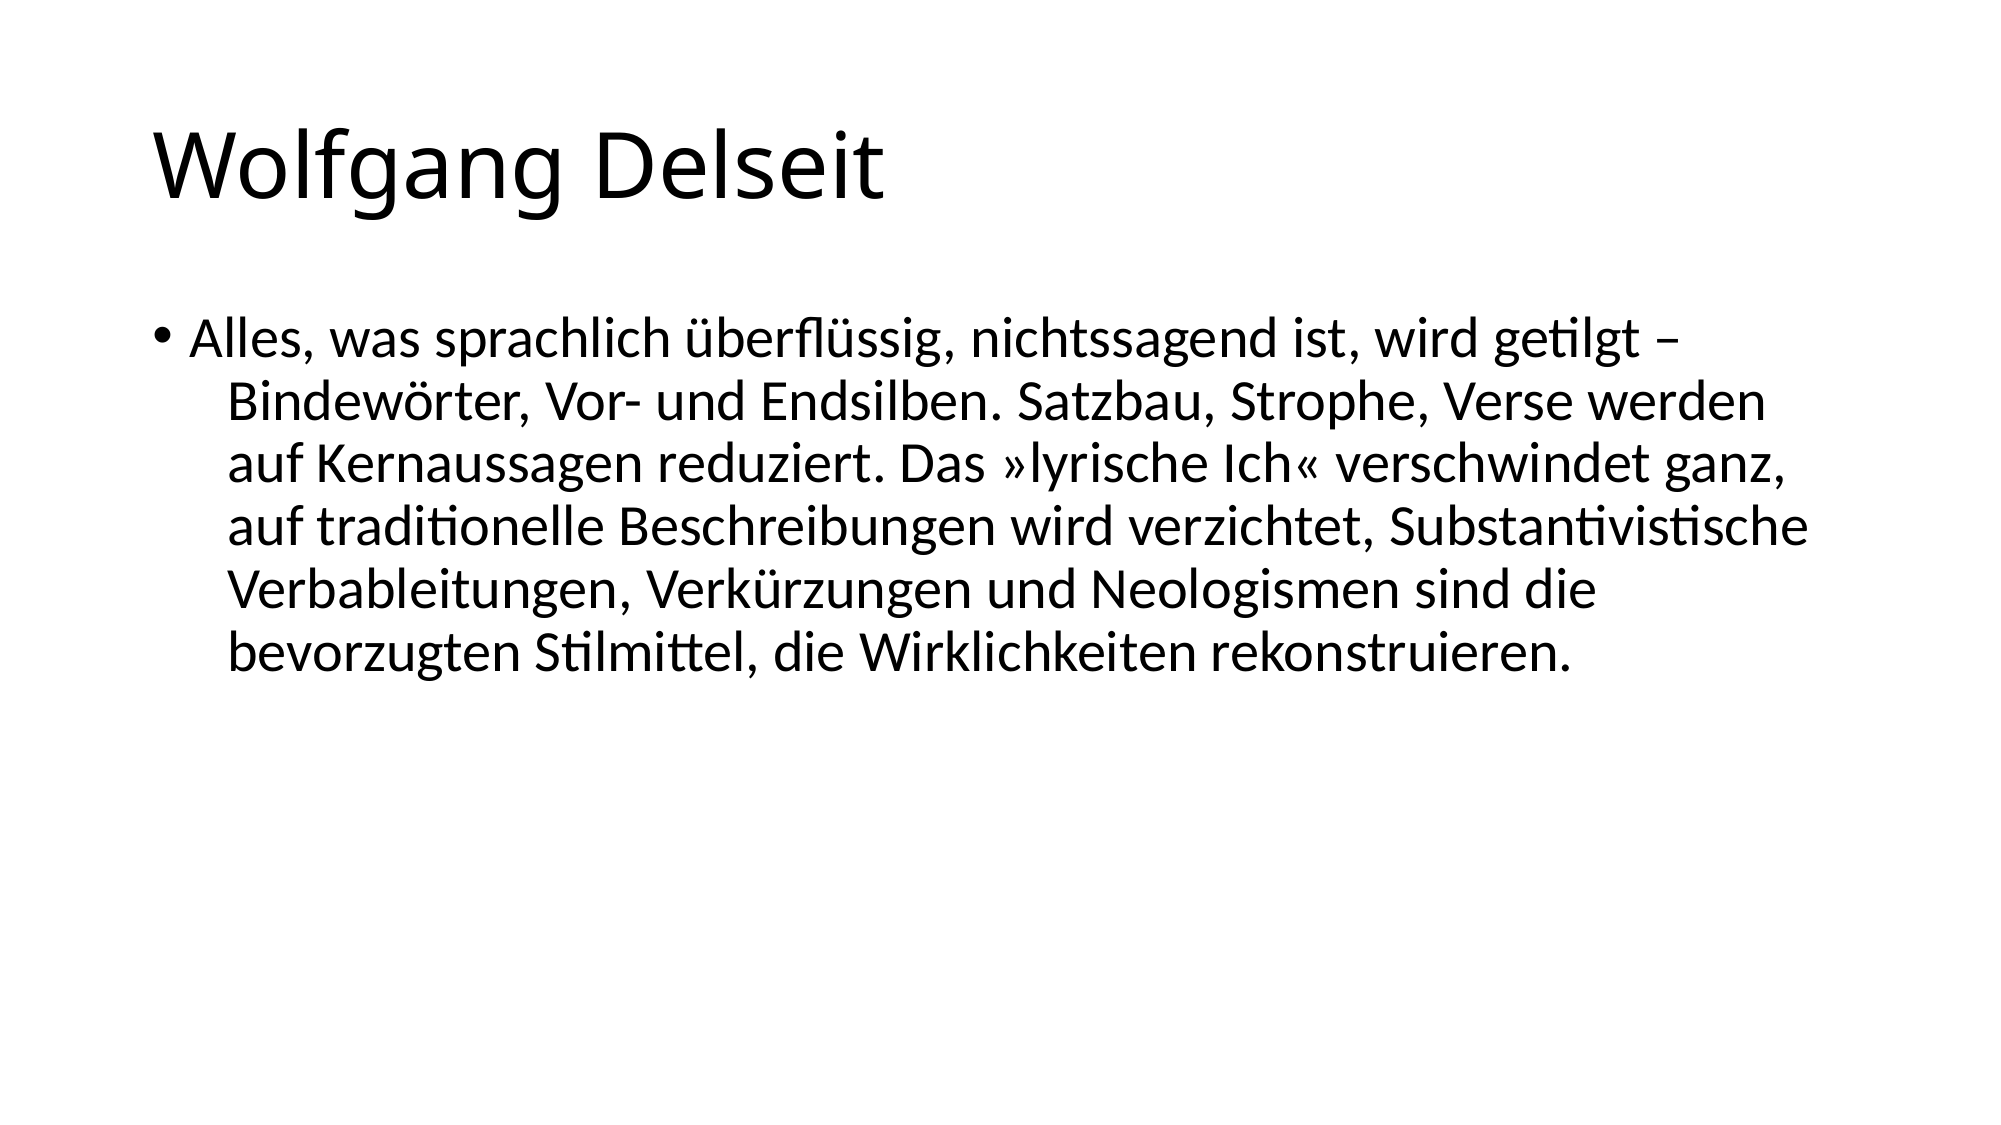

# Wolfgang Delseit
Alles, was sprachlich überflüssig, nichtssagend ist, wird getilgt – Bindewörter, Vor- und Endsilben. Satzbau, Strophe, Verse werden auf Kernaussagen reduziert. Das »lyrische Ich« verschwindet ganz, auf traditionelle Beschreibungen wird verzichtet, Substantivistische Verbableitungen, Verkürzungen und Neologismen sind die bevorzugten Stilmittel, die Wirklichkeiten rekonstruieren.